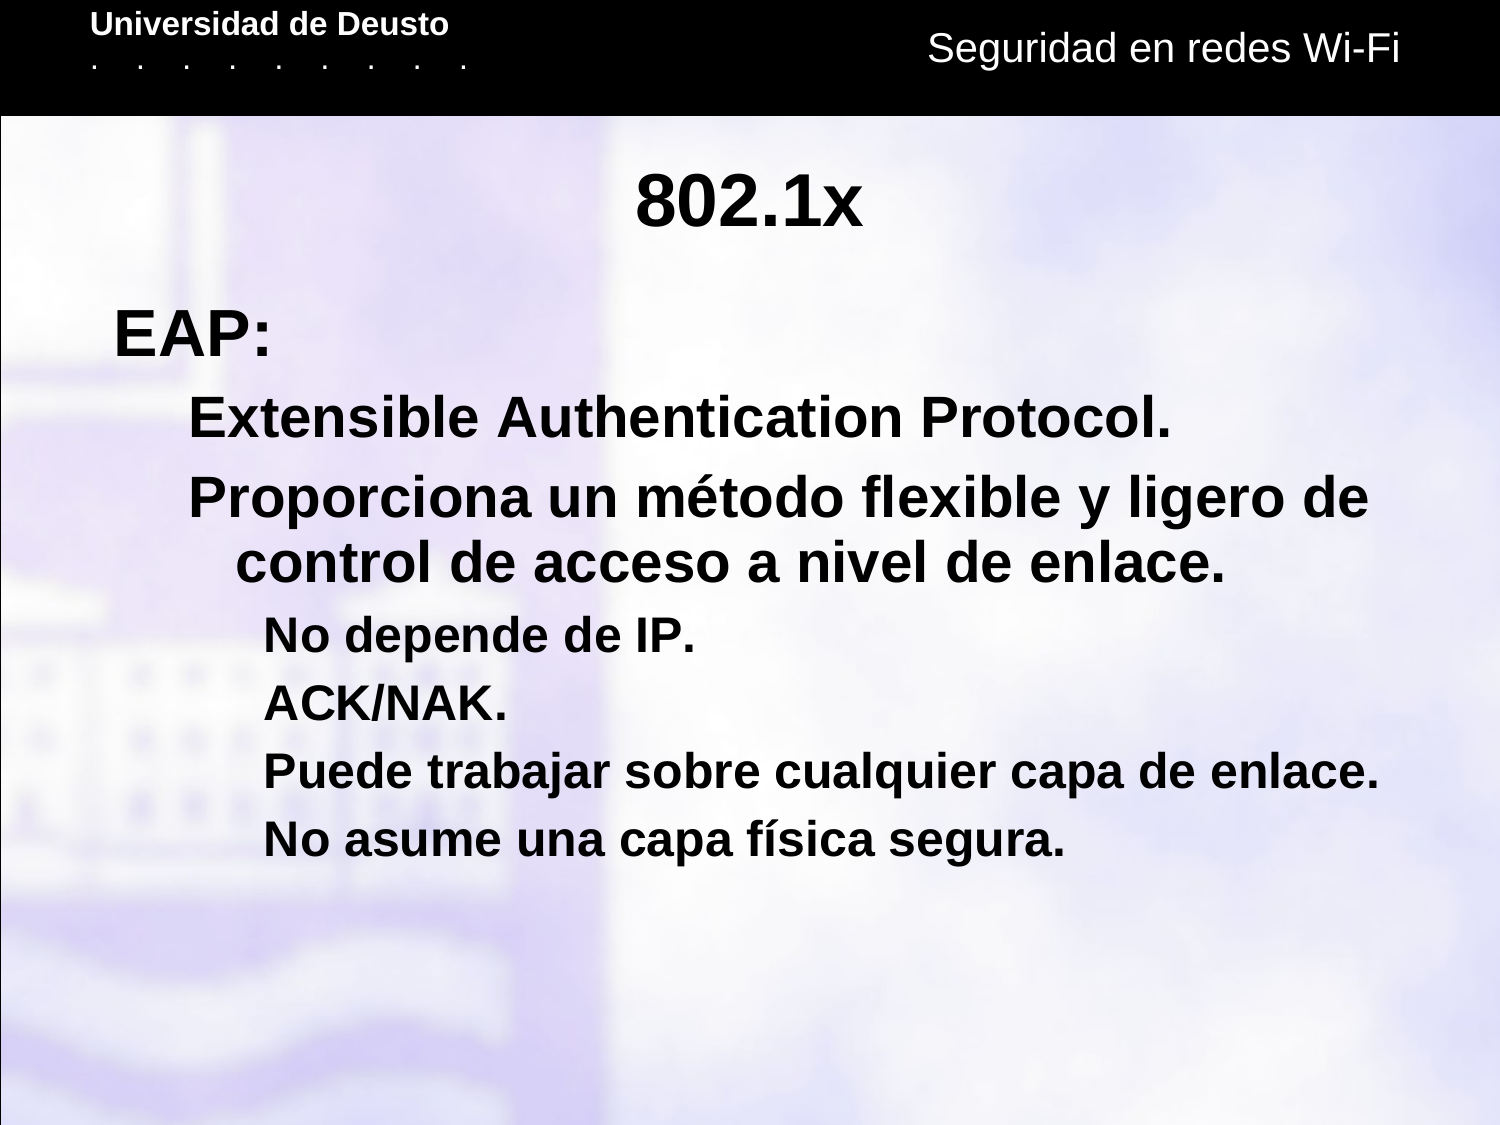

# 802.1x
EAP:
Extensible Authentication Protocol.
Proporciona un método flexible y ligero de control de acceso a nivel de enlace.
No depende de IP.
ACK/NAK.
Puede trabajar sobre cualquier capa de enlace.
No asume una capa física segura.